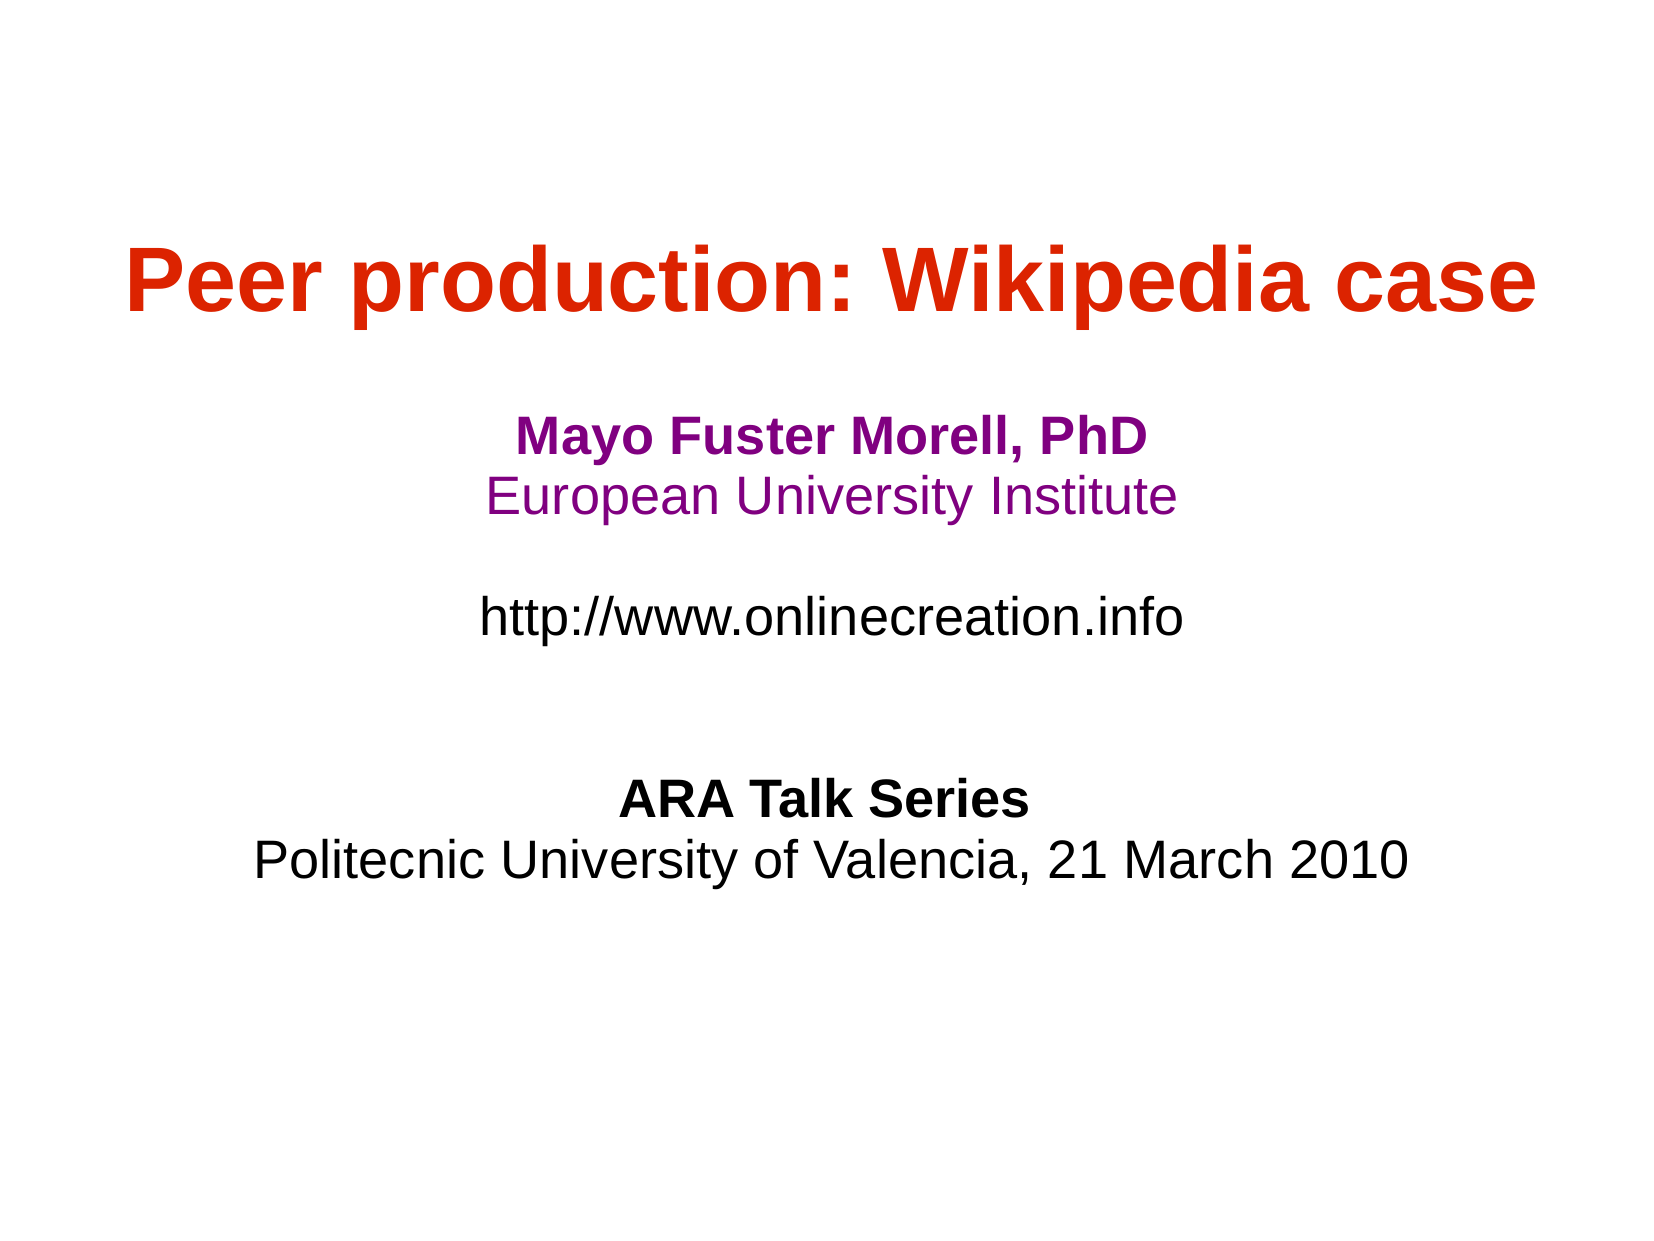

# Peer production: Wikipedia case
Mayo Fuster Morell, PhD
European University Institute
http://www.onlinecreation.info
ARA Talk Series
Politecnic University of Valencia, 21 March 2010